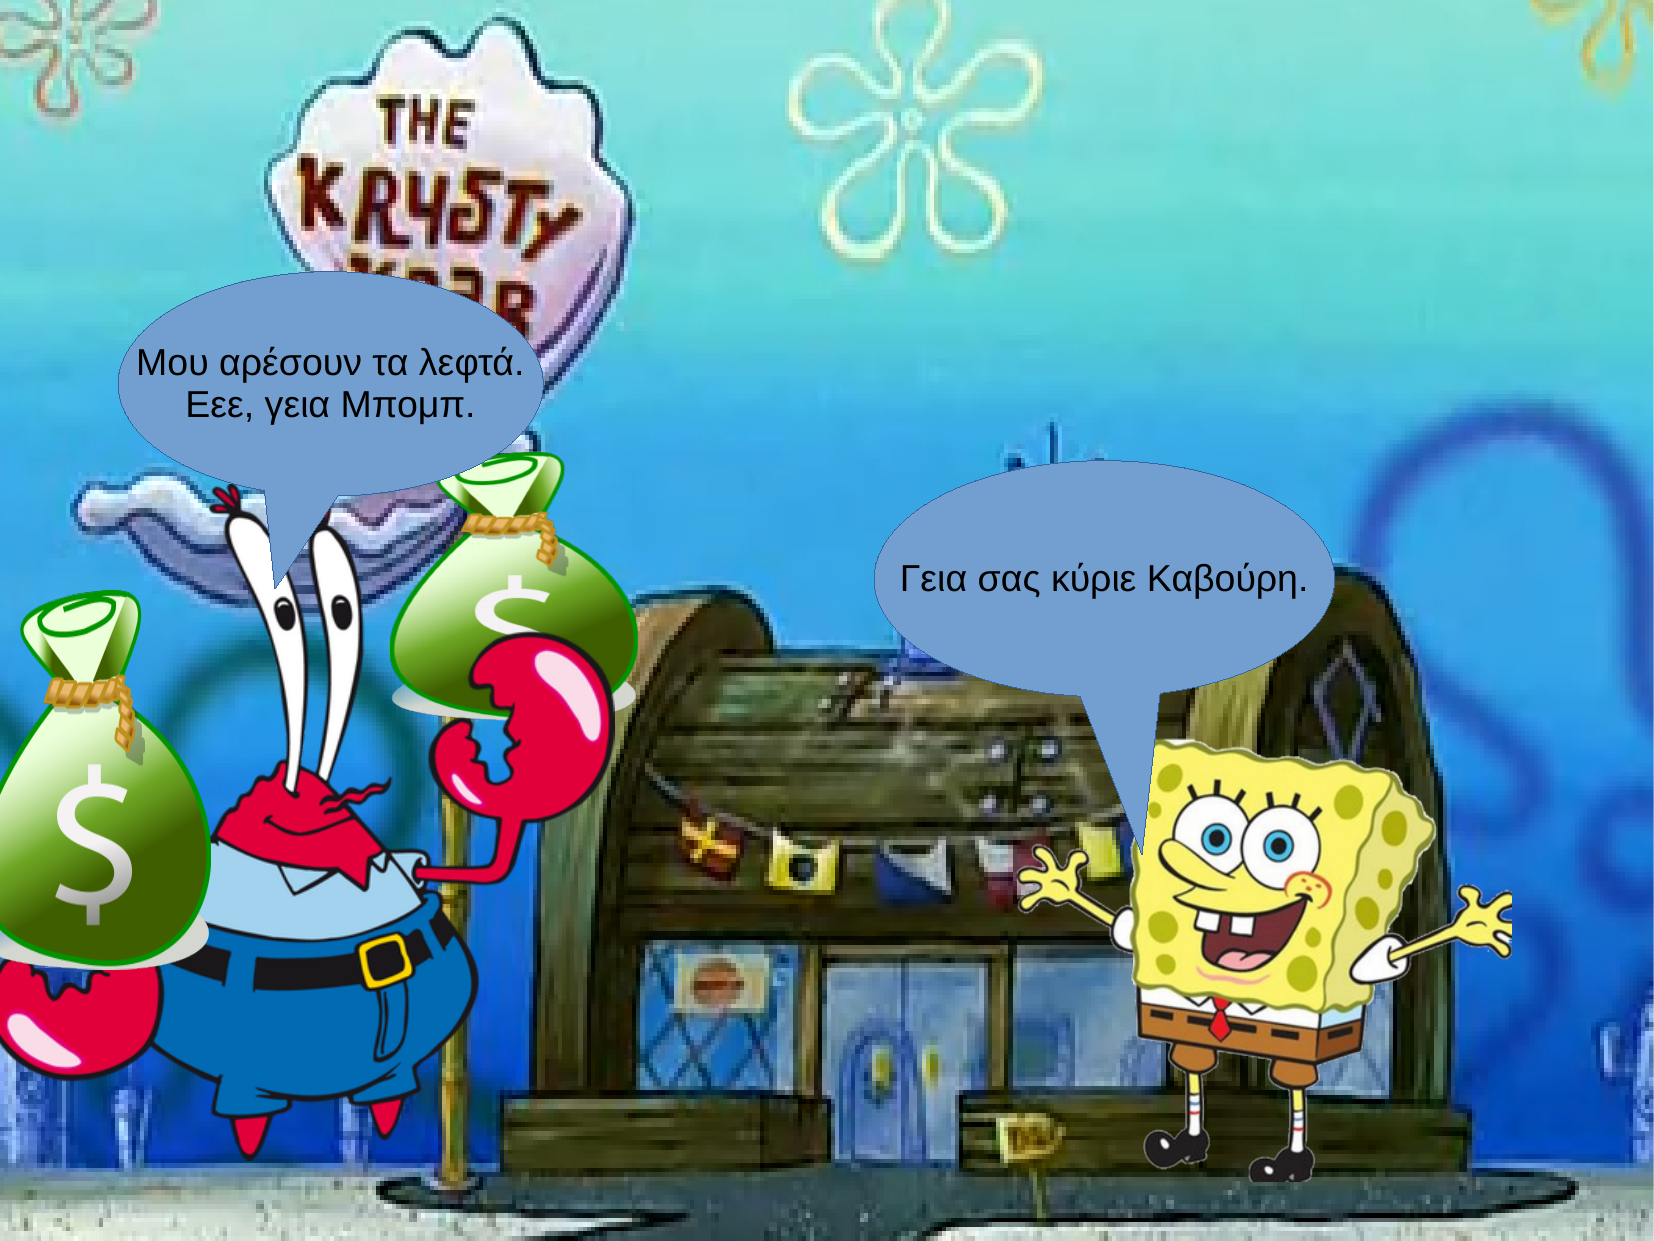

Μου αρέσουν τα λεφτά.
Εεε, γεια Μπομπ.
Γεια σας κύριε Καβούρη.